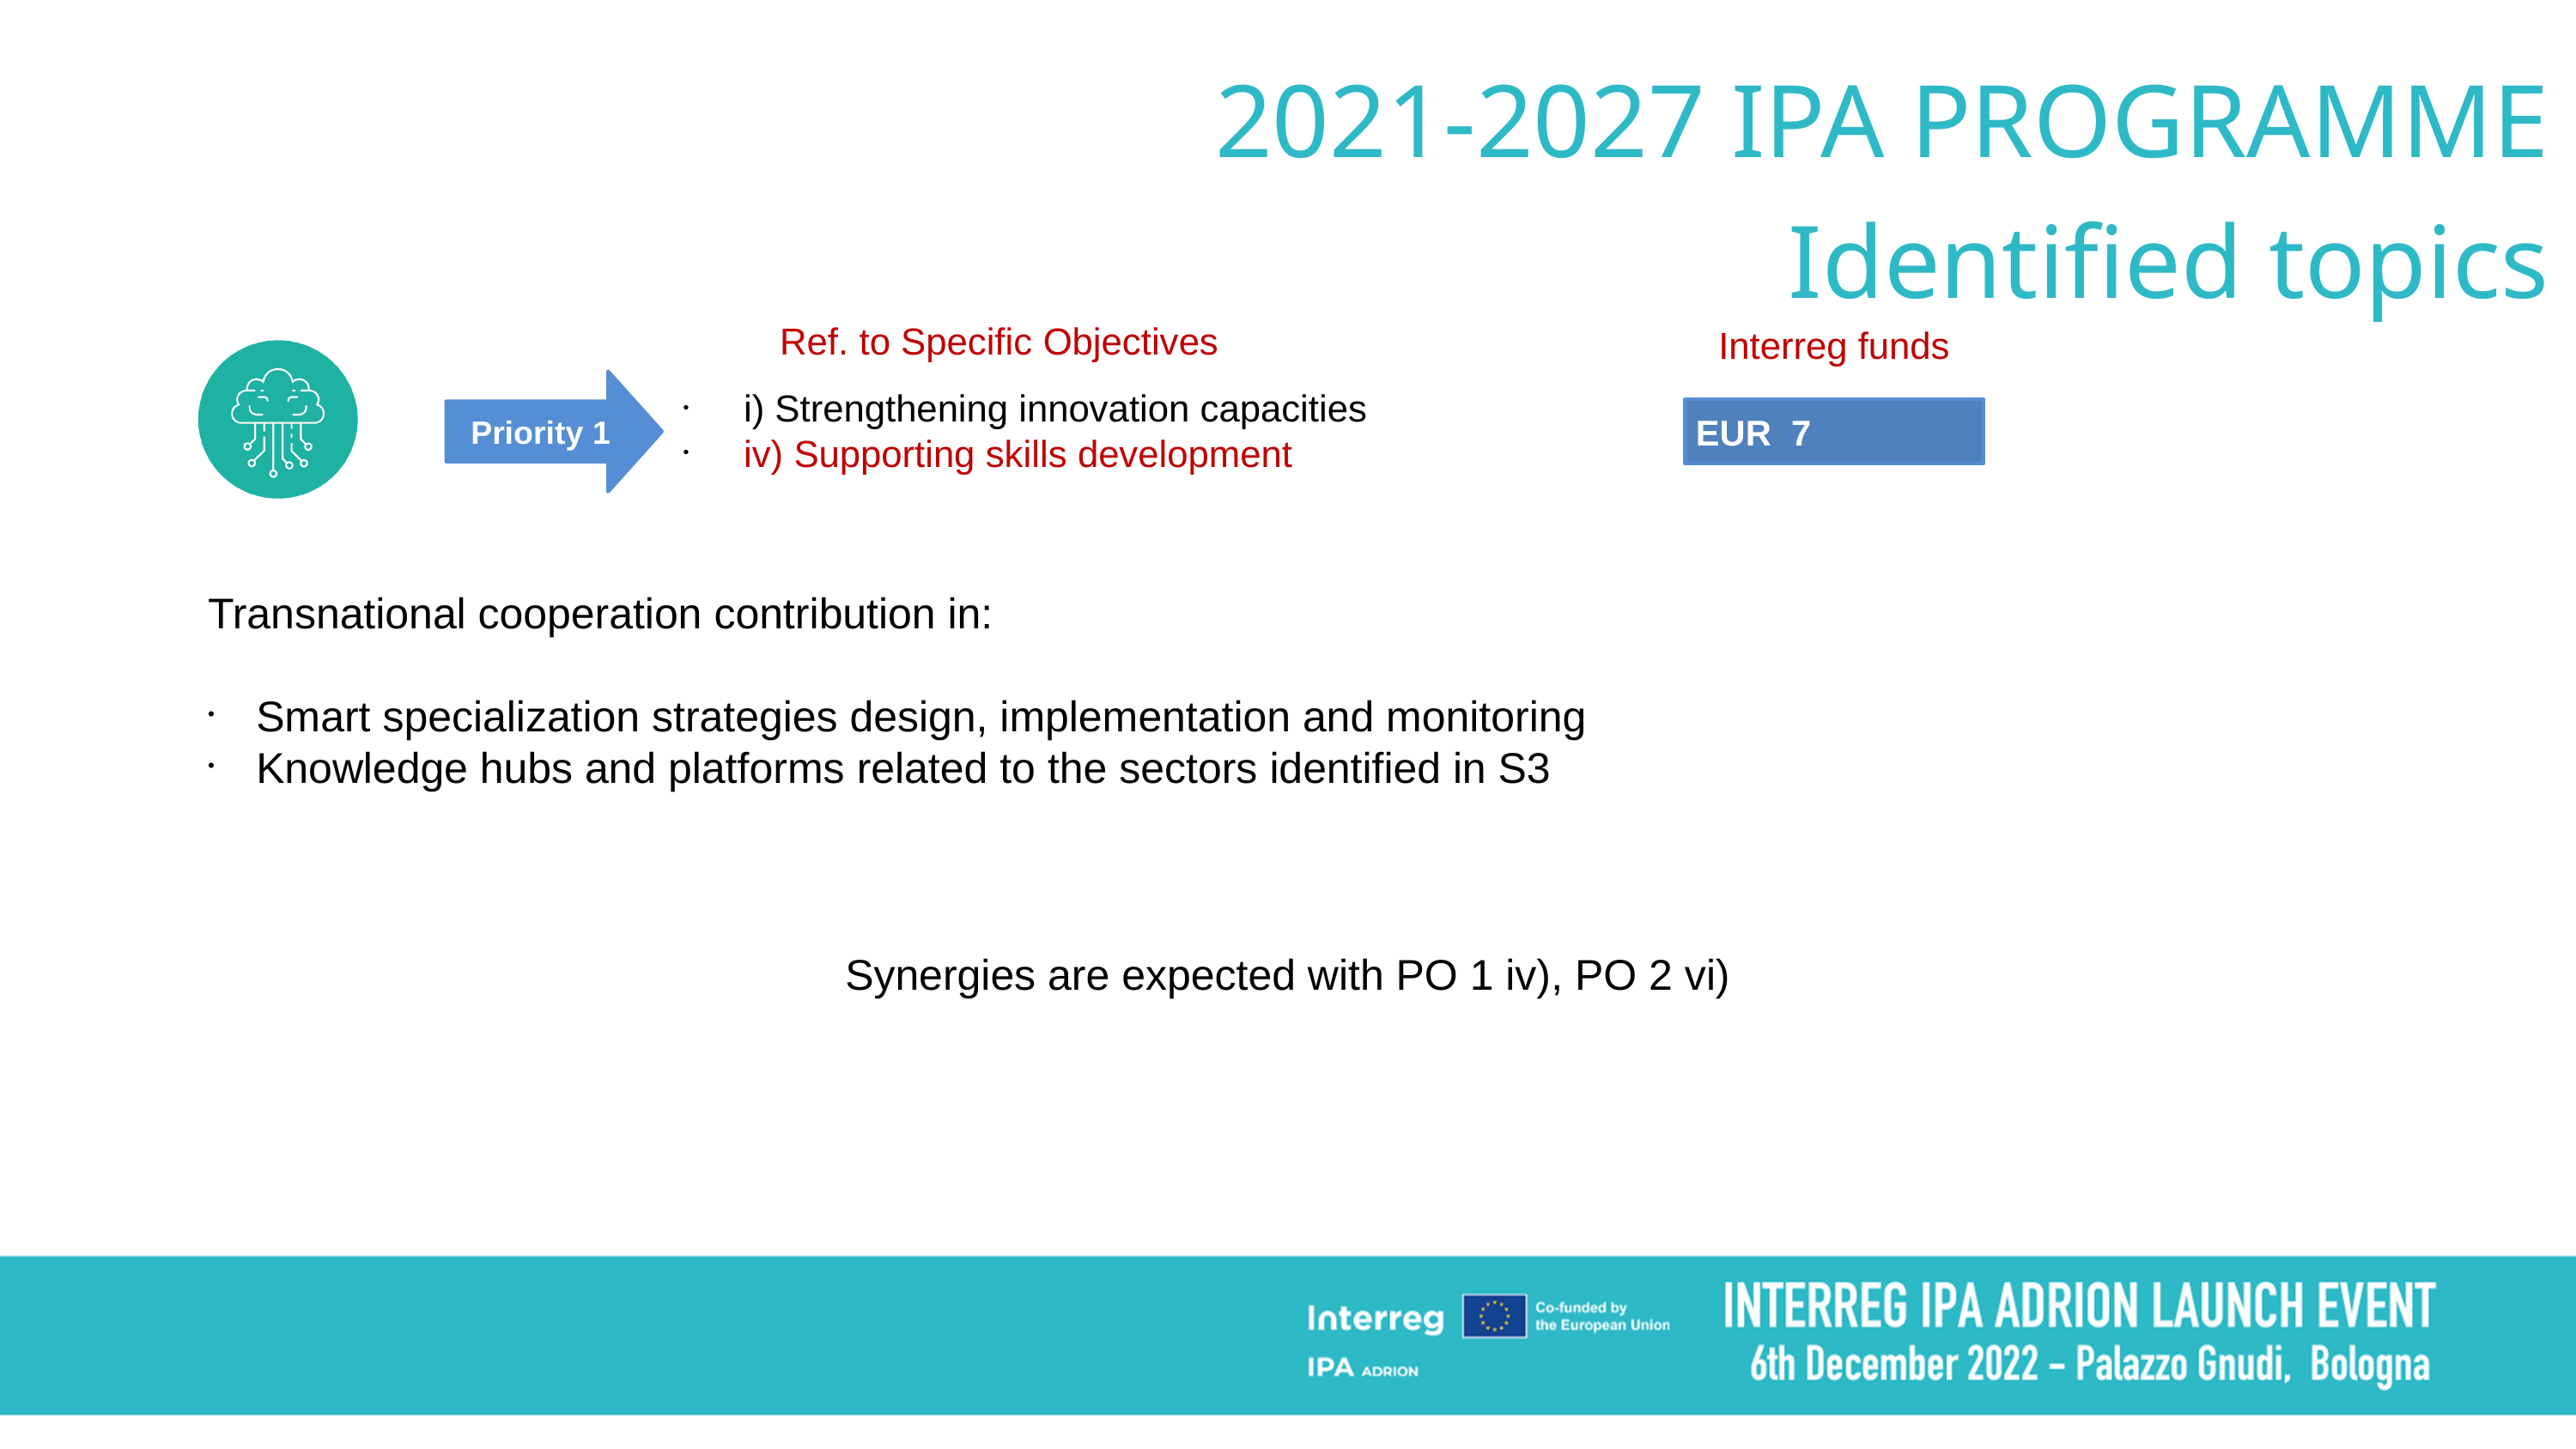

2021-2027 IPA PROGRAMME
Identified topics
Ref. to Specific Objectives
Interreg funds
Priority 1
i) Strengthening innovation capacities
iv) Supporting skills development
EUR 7
Transnational cooperation contribution in:
Smart specialization strategies design, implementation and monitoring
Knowledge hubs and platforms related to the sectors identified in S3
Synergies are expected with PO 1 iv), PO 2 vi)